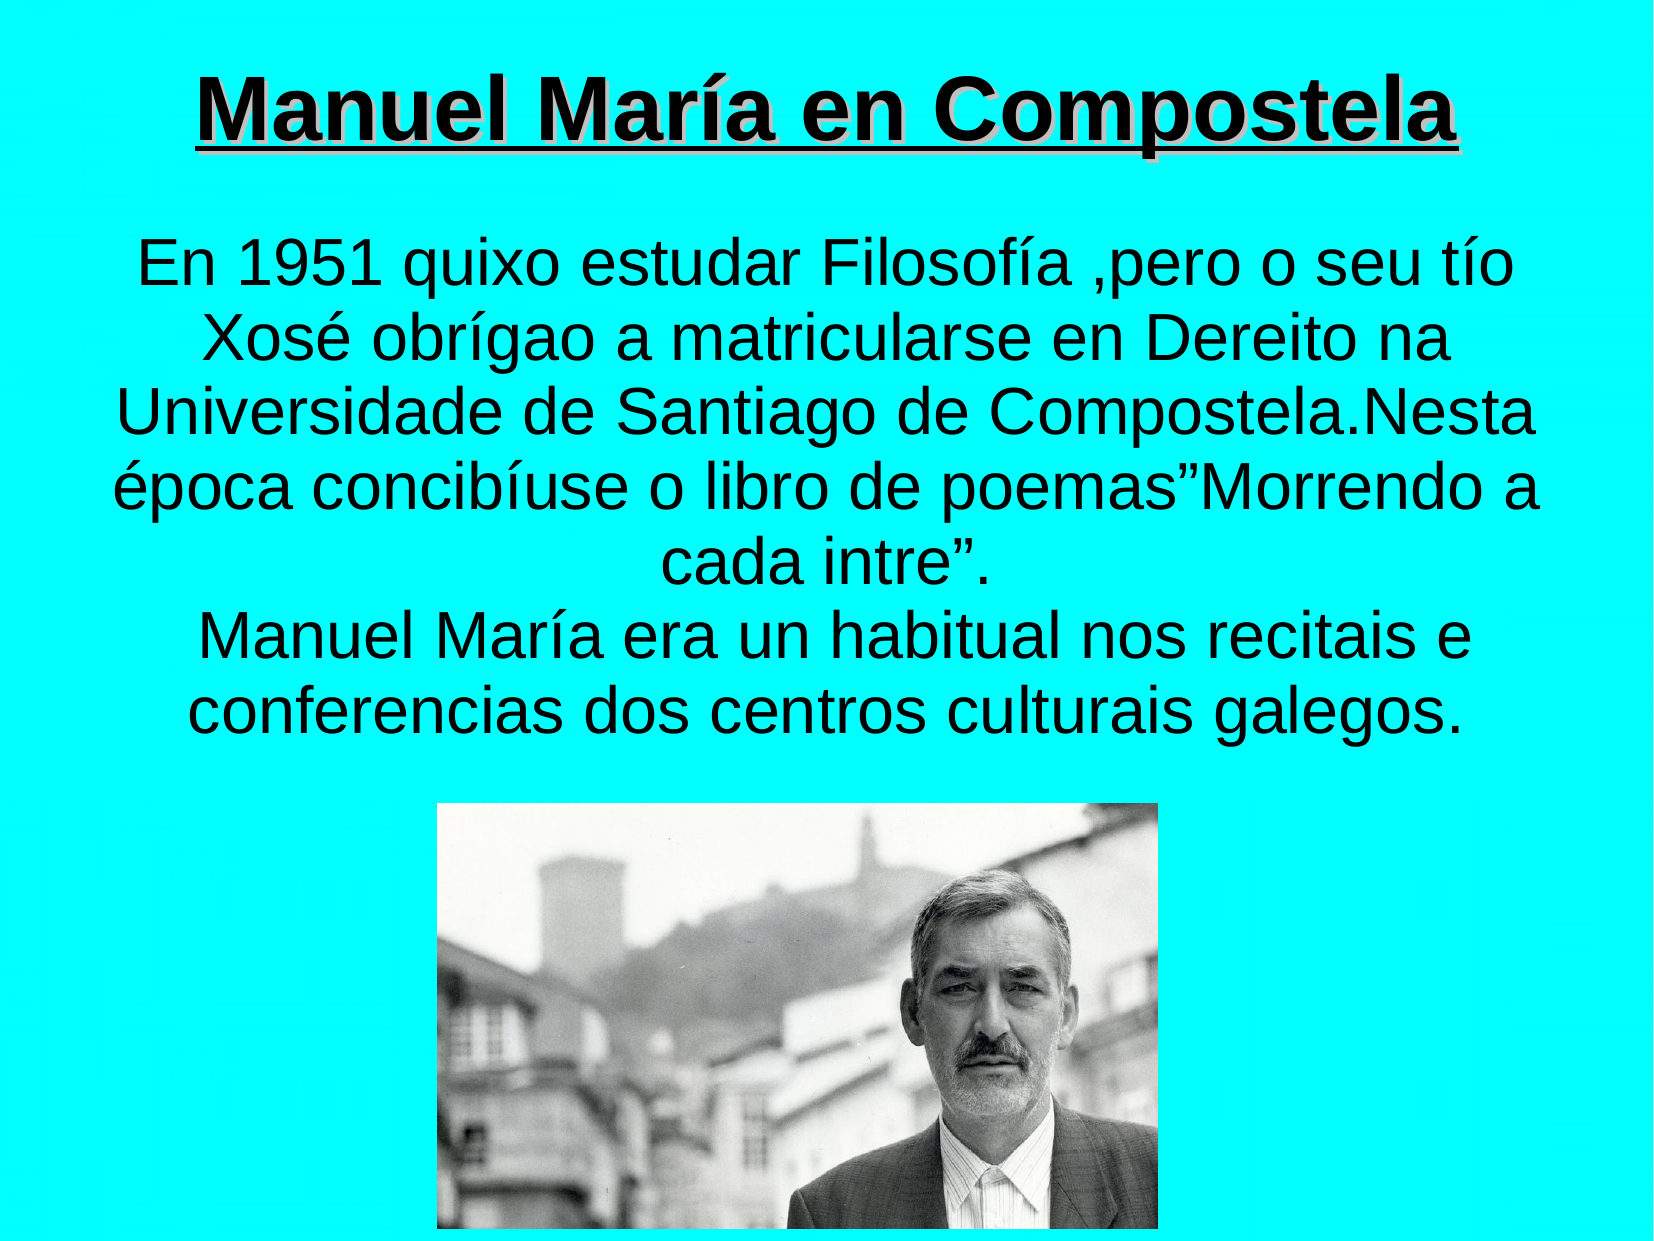

Manuel María en Compostela
# En 1951 quixo estudar Filosofía ,pero o seu tío Xosé obrígao a matricularse en Dereito na Universidade de Santiago de Compostela.Nesta época concibíuse o libro de poemas”Morrendo a cada intre”.
 Manuel María era un habitual nos recitais e conferencias dos centros culturais galegos.